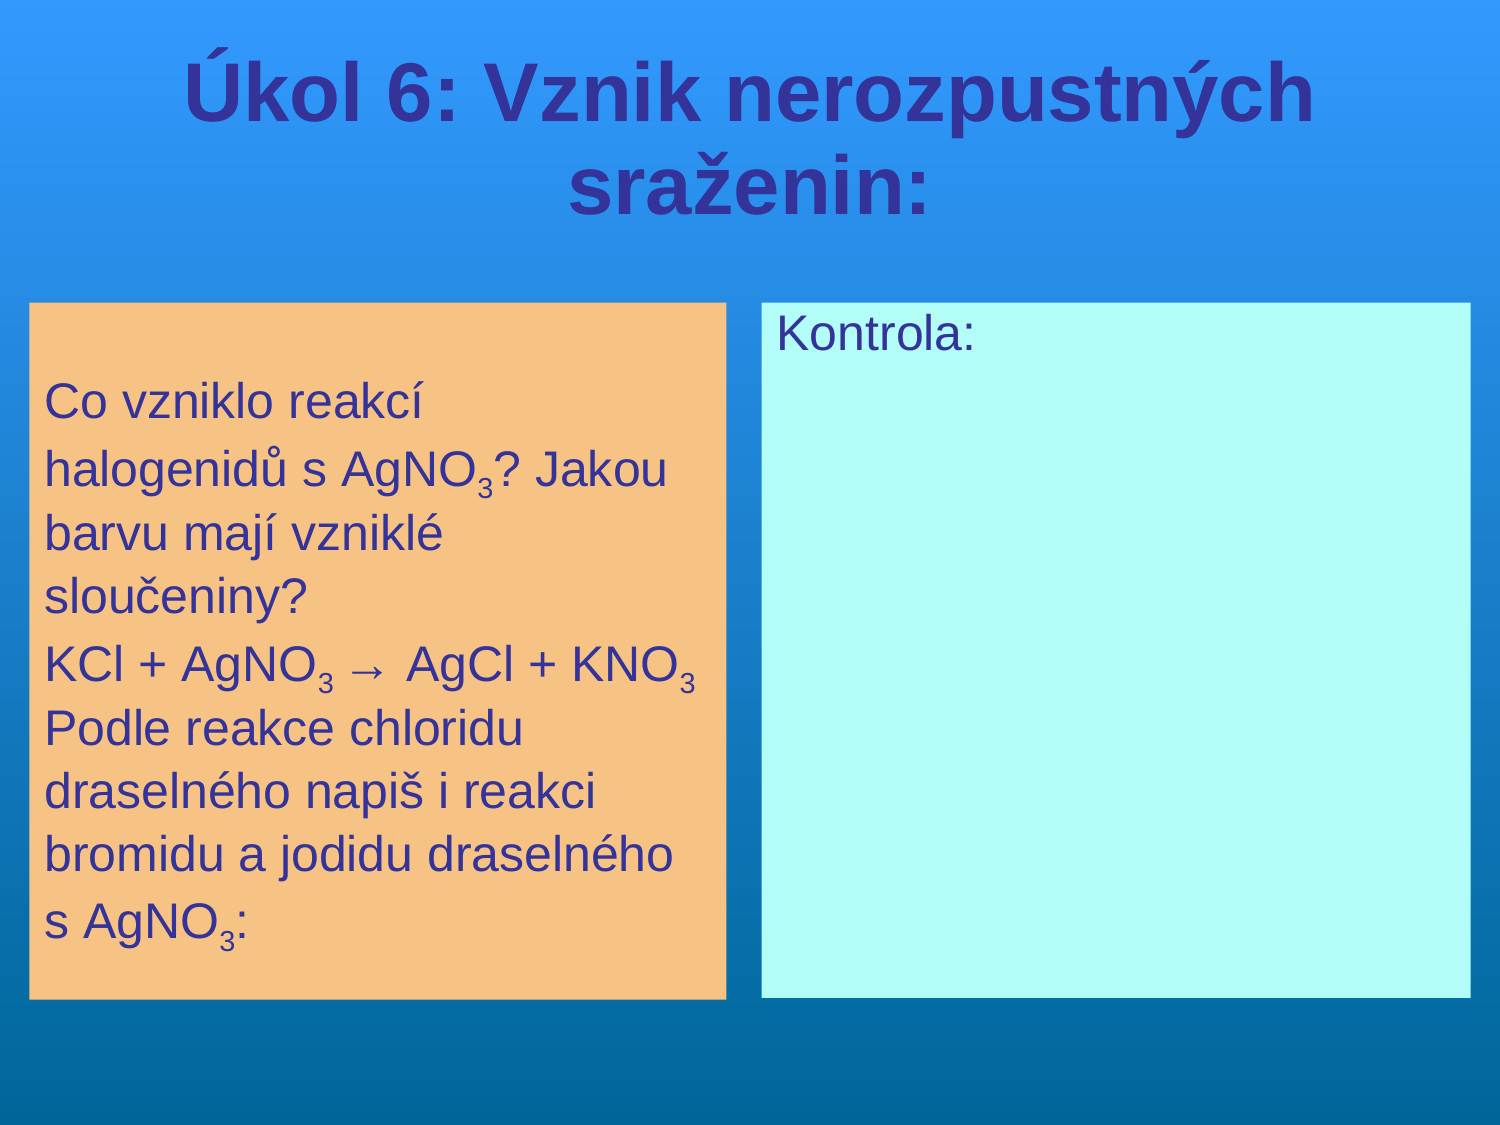

# Úkol 6: Vznik nerozpustných sraženin:
Co vzniklo reakcí
halogenidů s AgNO3? Jakou
barvu mají vzniklé
sloučeniny?
KCl + AgNO3 → AgCl + KNO3
Podle reakce chloridu
draselného napiš i reakci
bromidu a jodidu draselného
s AgNO3:
Kontrola:
Vznikly sraženiny
AgCl - bílá
AgBr - nažloutlá
AgI - žlutá
KBr + AgNO3 → AgBr +KNO3
KI + AgNO3 → AgI + KNO3